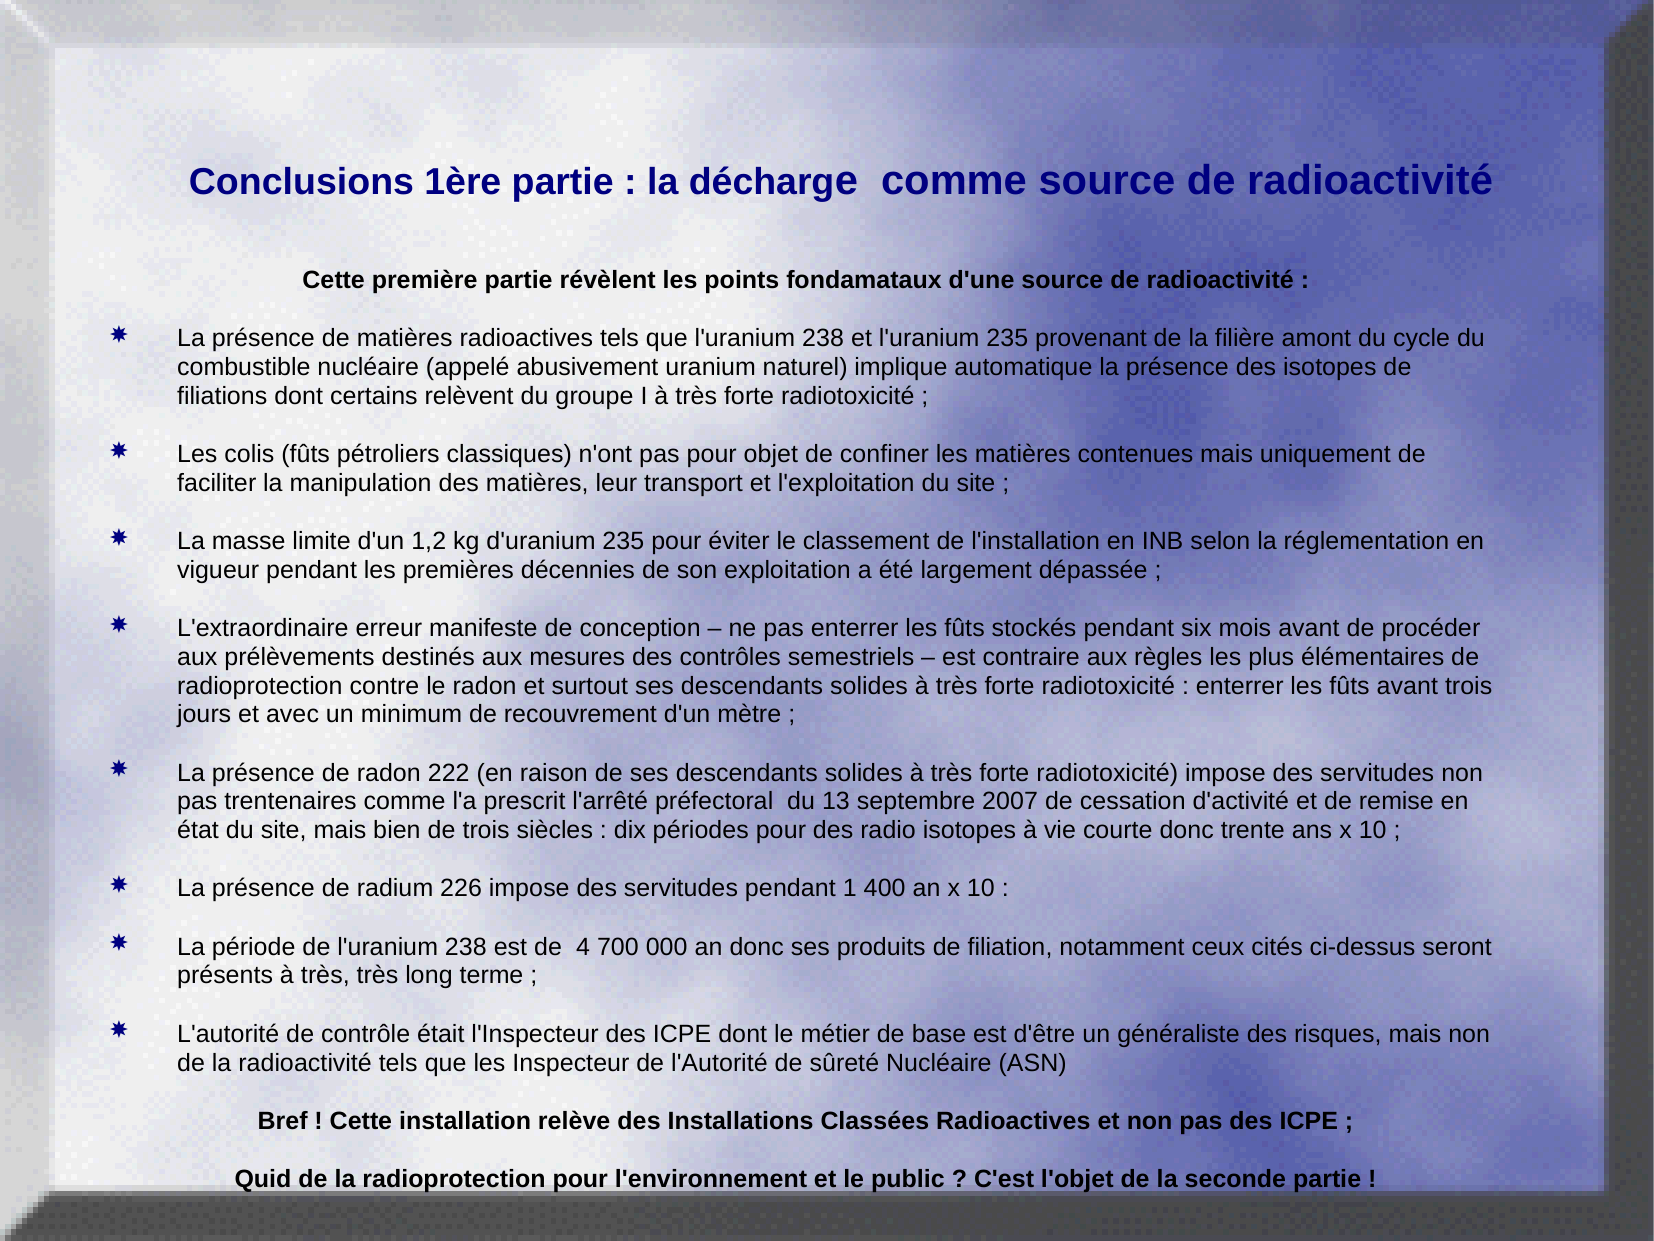

# Conclusions 1ère partie : la décharge comme source de radioactivité
Cette première partie révèlent les points fondamataux d'une source de radioactivité :
La présence de matières radioactives tels que l'uranium 238 et l'uranium 235 provenant de la filière amont du cycle du combustible nucléaire (appelé abusivement uranium naturel) implique automatique la présence des isotopes de filiations dont certains relèvent du groupe I à très forte radiotoxicité ;
Les colis (fûts pétroliers classiques) n'ont pas pour objet de confiner les matières contenues mais uniquement de faciliter la manipulation des matières, leur transport et l'exploitation du site ;
La masse limite d'un 1,2 kg d'uranium 235 pour éviter le classement de l'installation en INB selon la réglementation en vigueur pendant les premières décennies de son exploitation a été largement dépassée ;
L'extraordinaire erreur manifeste de conception – ne pas enterrer les fûts stockés pendant six mois avant de procéder aux prélèvements destinés aux mesures des contrôles semestriels – est contraire aux règles les plus élémentaires de radioprotection contre le radon et surtout ses descendants solides à très forte radiotoxicité : enterrer les fûts avant trois jours et avec un minimum de recouvrement d'un mètre ;
La présence de radon 222 (en raison de ses descendants solides à très forte radiotoxicité) impose des servitudes non pas trentenaires comme l'a prescrit l'arrêté préfectoral du 13 septembre 2007 de cessation d'activité et de remise en état du site, mais bien de trois siècles : dix périodes pour des radio isotopes à vie courte donc trente ans x 10 ;
La présence de radium 226 impose des servitudes pendant 1 400 an x 10 :
La période de l'uranium 238 est de 4 700 000 an donc ses produits de filiation, notamment ceux cités ci-dessus seront présents à très, très long terme ;
L'autorité de contrôle était l'Inspecteur des ICPE dont le métier de base est d'être un généraliste des risques, mais non de la radioactivité tels que les Inspecteur de l'Autorité de sûreté Nucléaire (ASN)
Bref ! Cette installation relève des Installations Classées Radioactives et non pas des ICPE ;
Quid de la radioprotection pour l'environnement et le public ? C'est l'objet de la seconde partie !